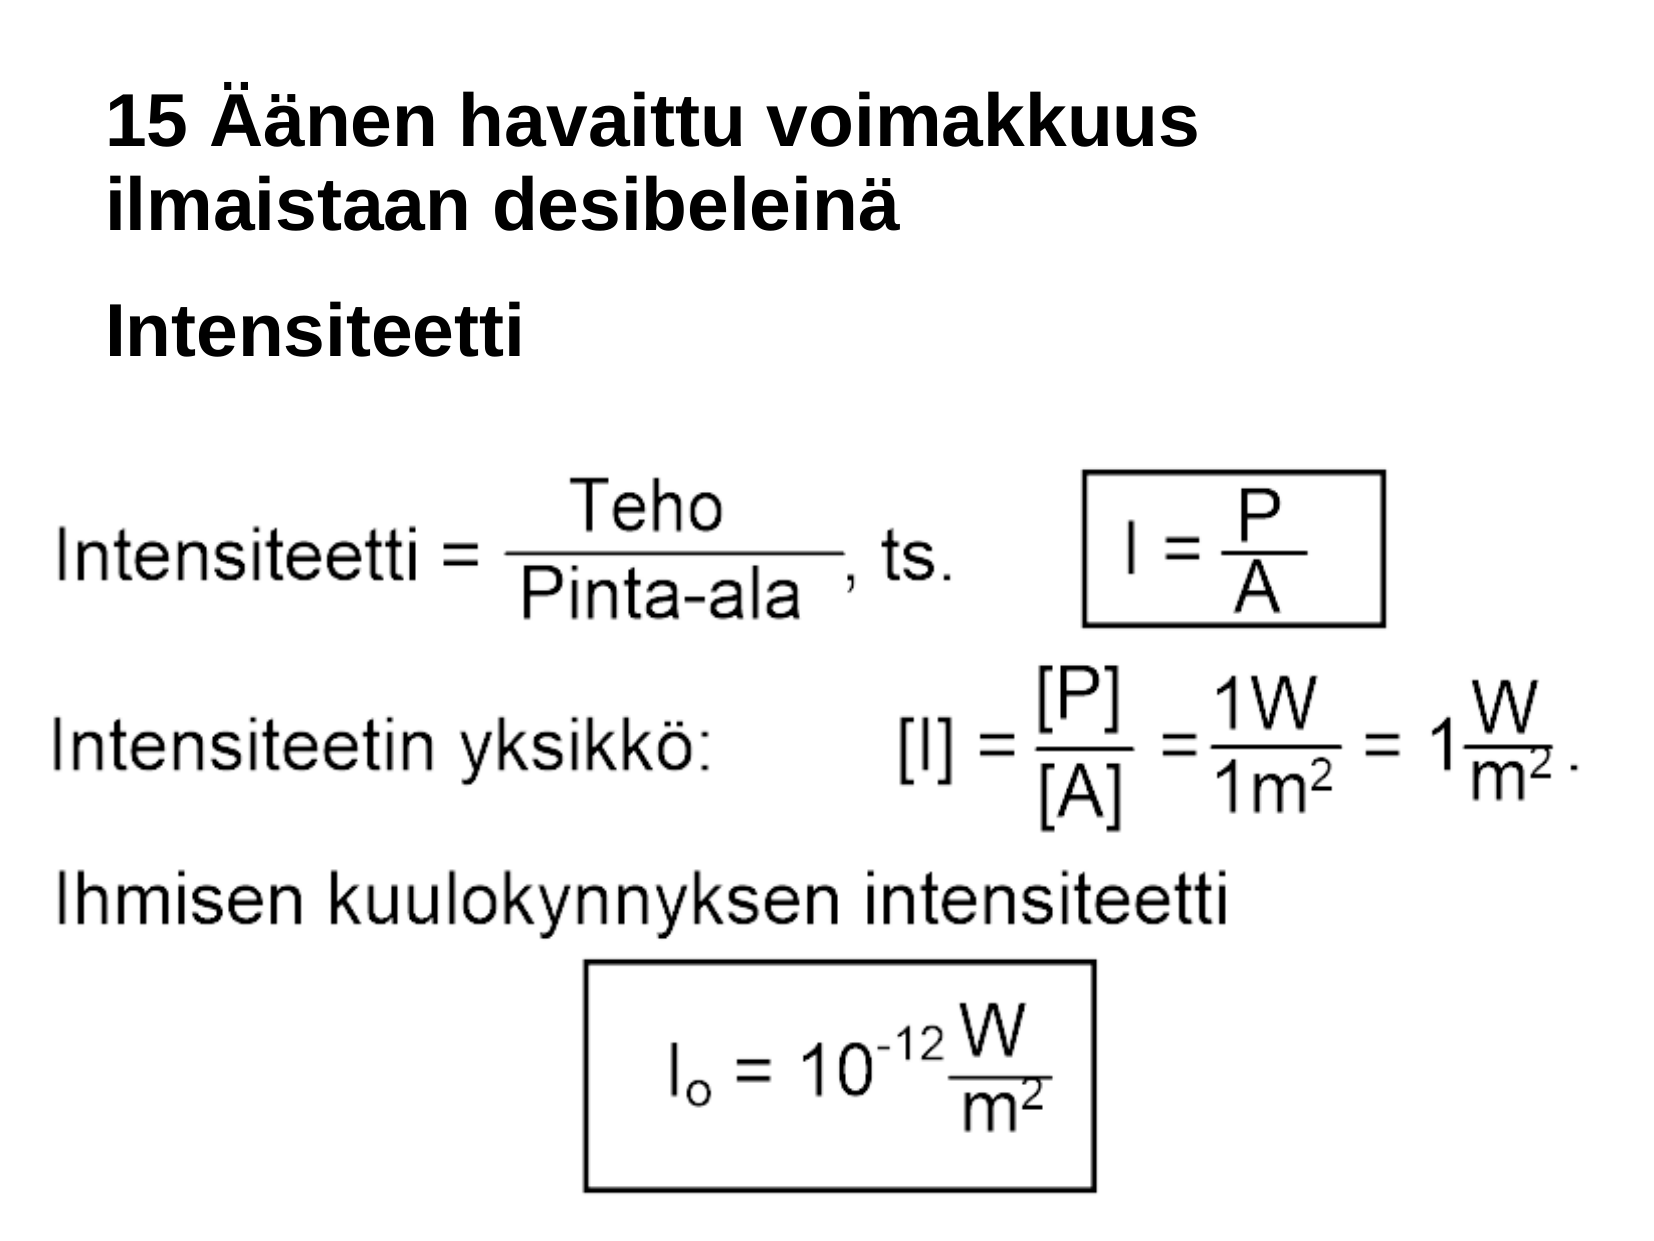

15 Äänen havaittu voimakkuus ilmaistaan desibeleinä
Intensiteetti